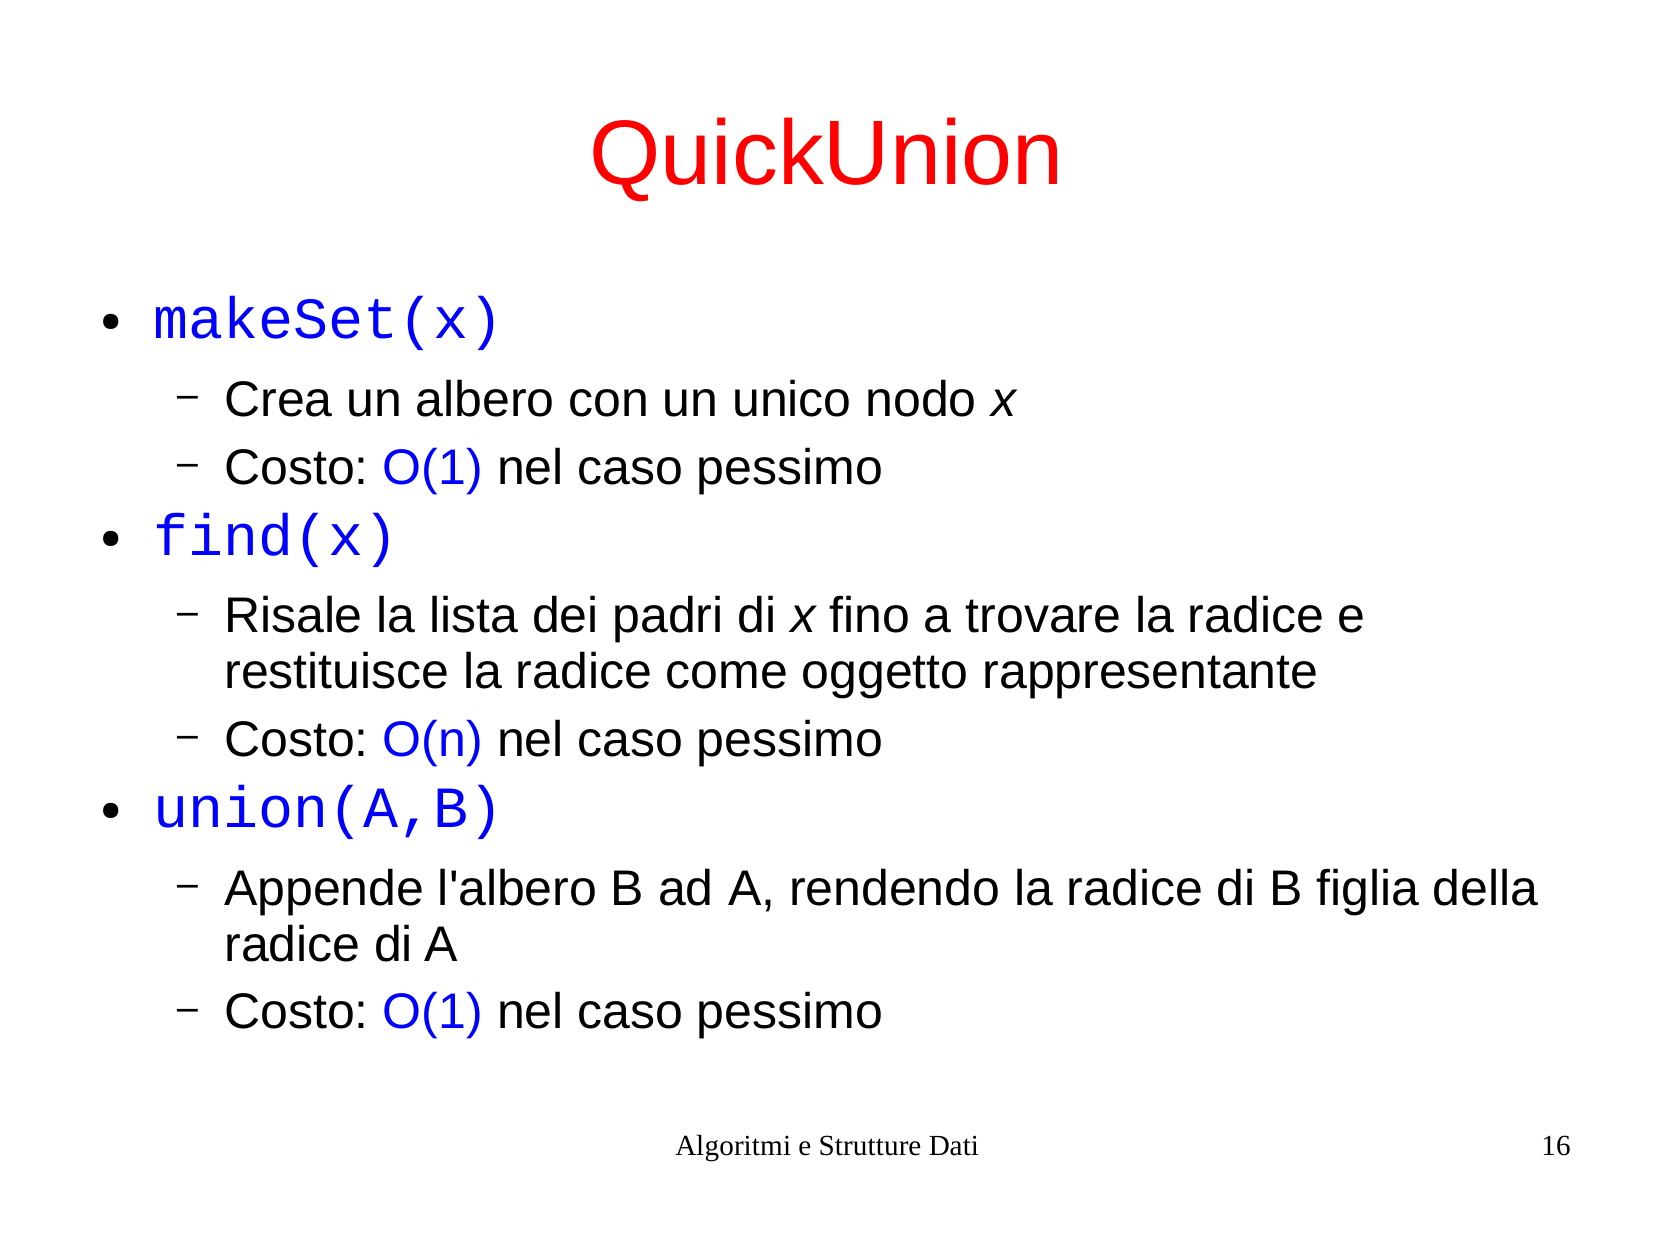

# QuickUnion
makeSet(x)
Crea un albero con un unico nodo x
Costo: O(1) nel caso pessimo
find(x)
Risale la lista dei padri di x fino a trovare la radice e restituisce la radice come oggetto rappresentante
Costo: O(n) nel caso pessimo
union(A,B)
Appende l'albero B ad A, rendendo la radice di B figlia della radice di A
Costo: O(1) nel caso pessimo
Algoritmi e Strutture Dati
16